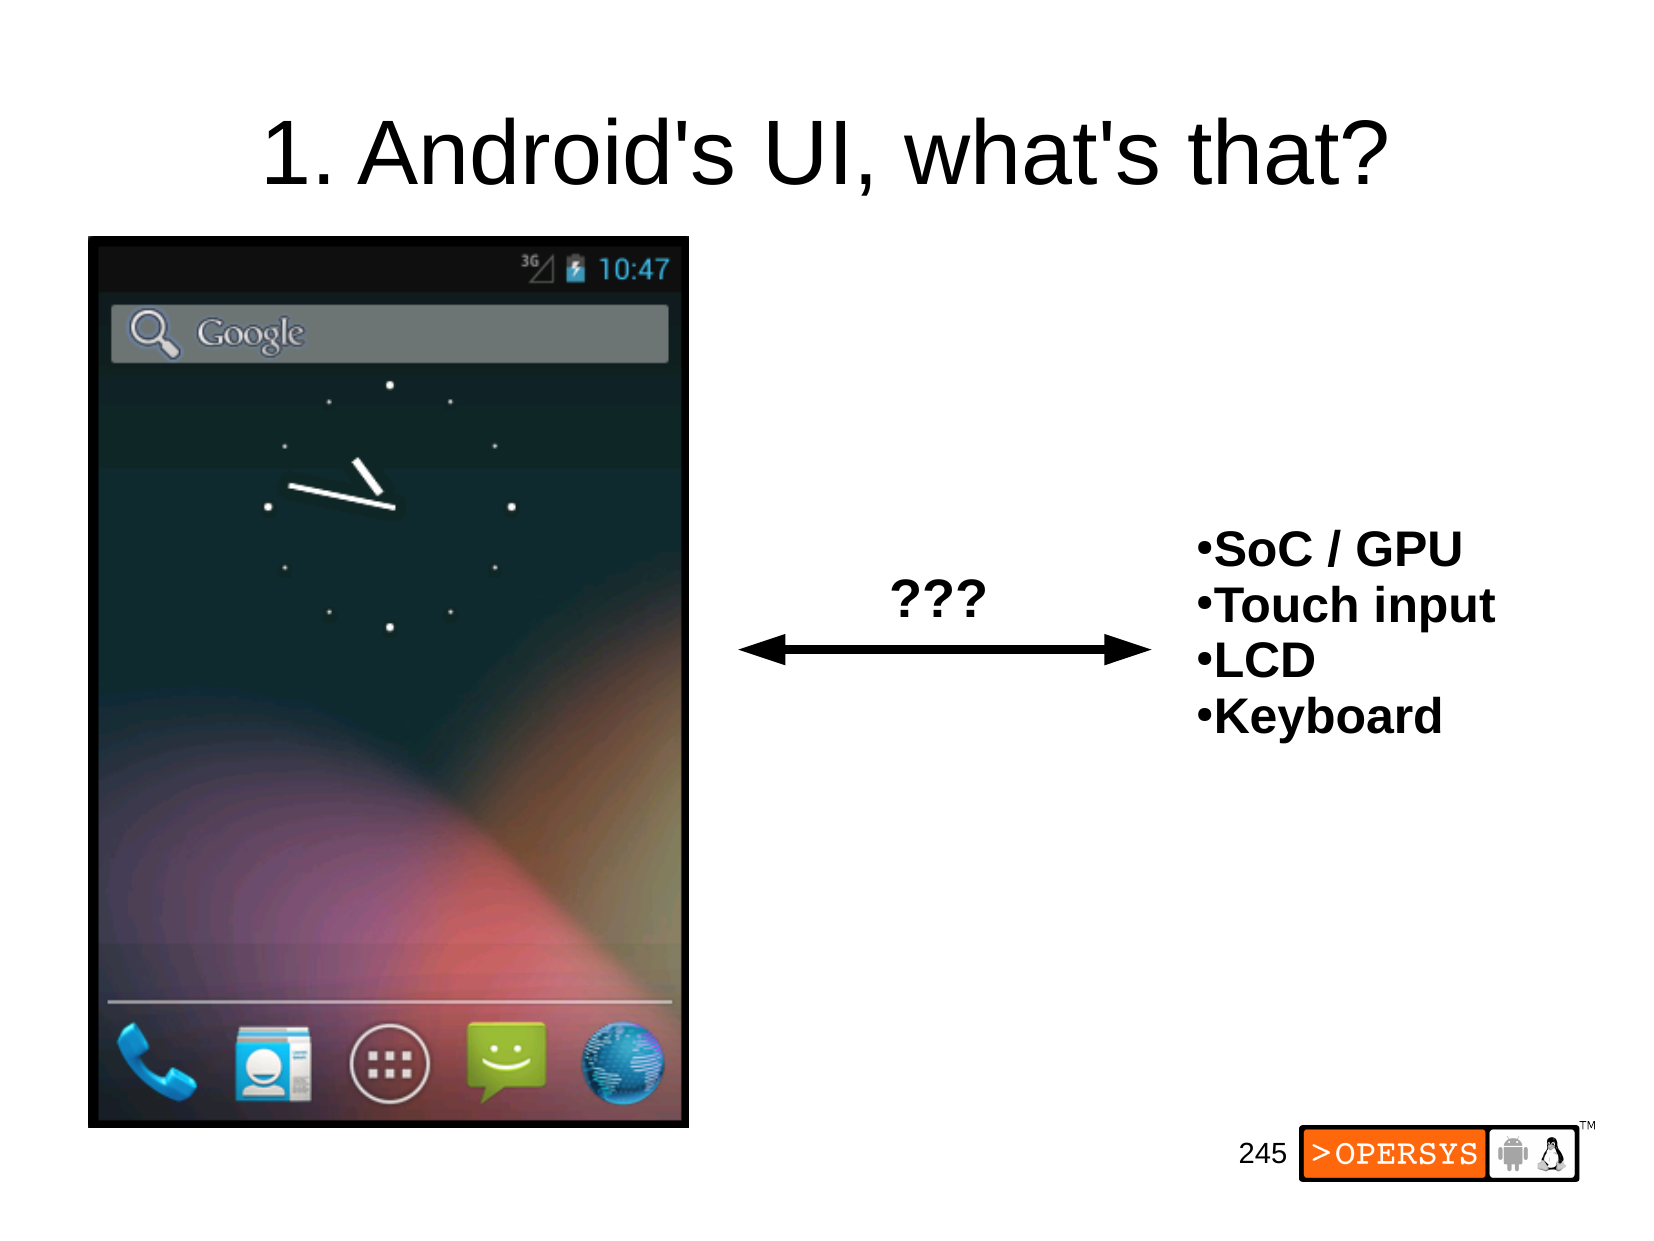

# 1. Android's UI, what's that?
SoC / GPU
Touch input
LCD
Keyboard
???